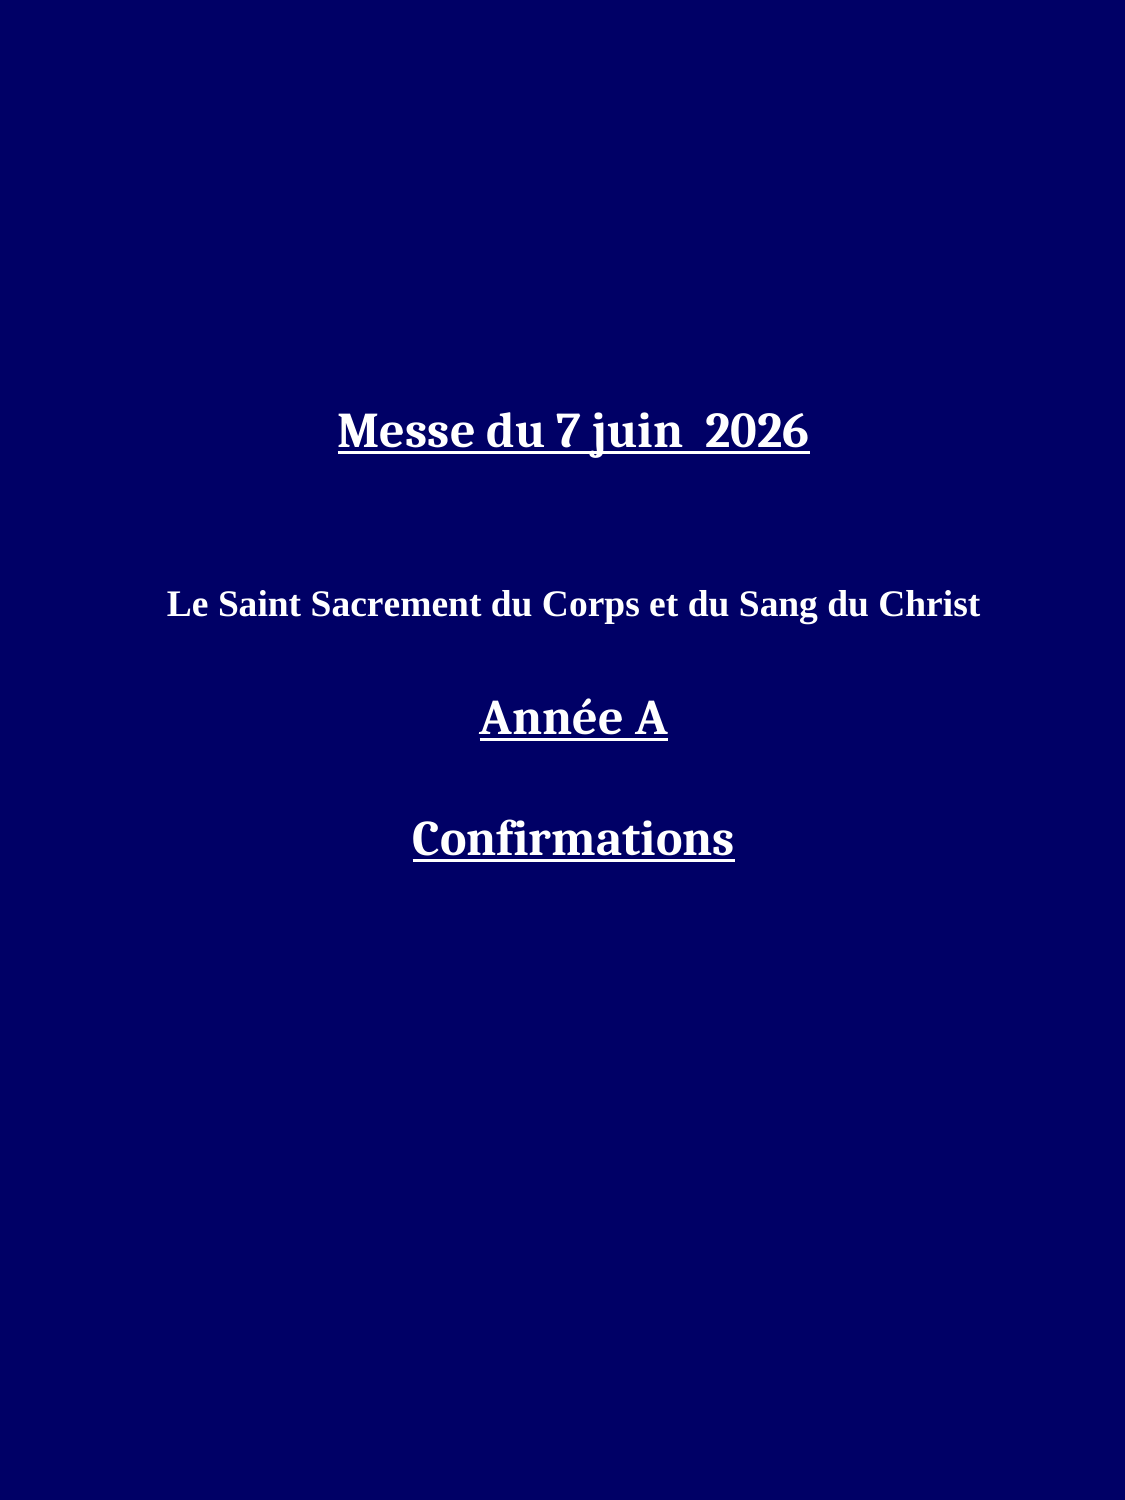

Messe du 7 juin 2026
Le Saint Sacrement du Corps et du Sang du Christ
Année A
Confirmations